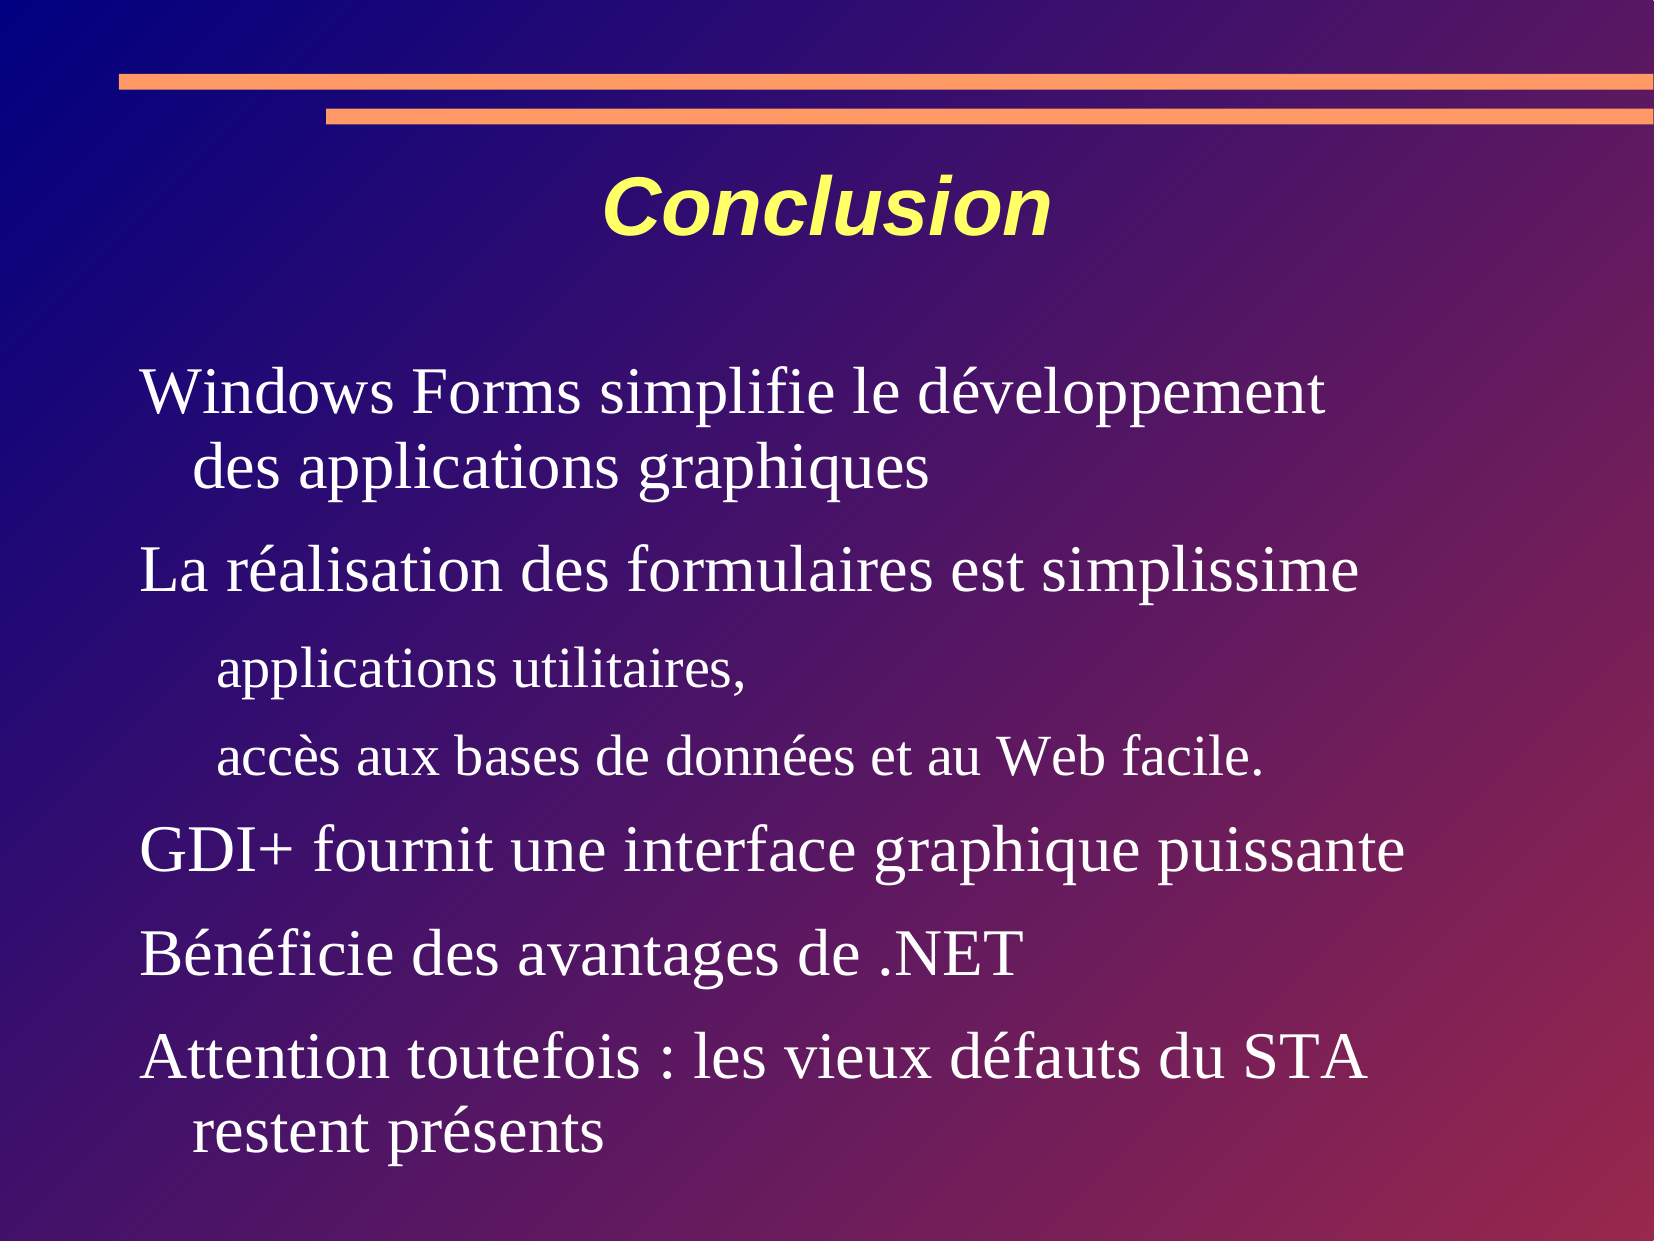

# Conclusion
Windows Forms simplifie le développement
des applications graphiques
La réalisation des formulaires est simplissime
applications utilitaires,
accès aux bases de données et au Web facile.
GDI+ fournit une interface graphique puissante
Bénéficie des avantages de .NET
Attention toutefois : les vieux défauts du STA
restent présents